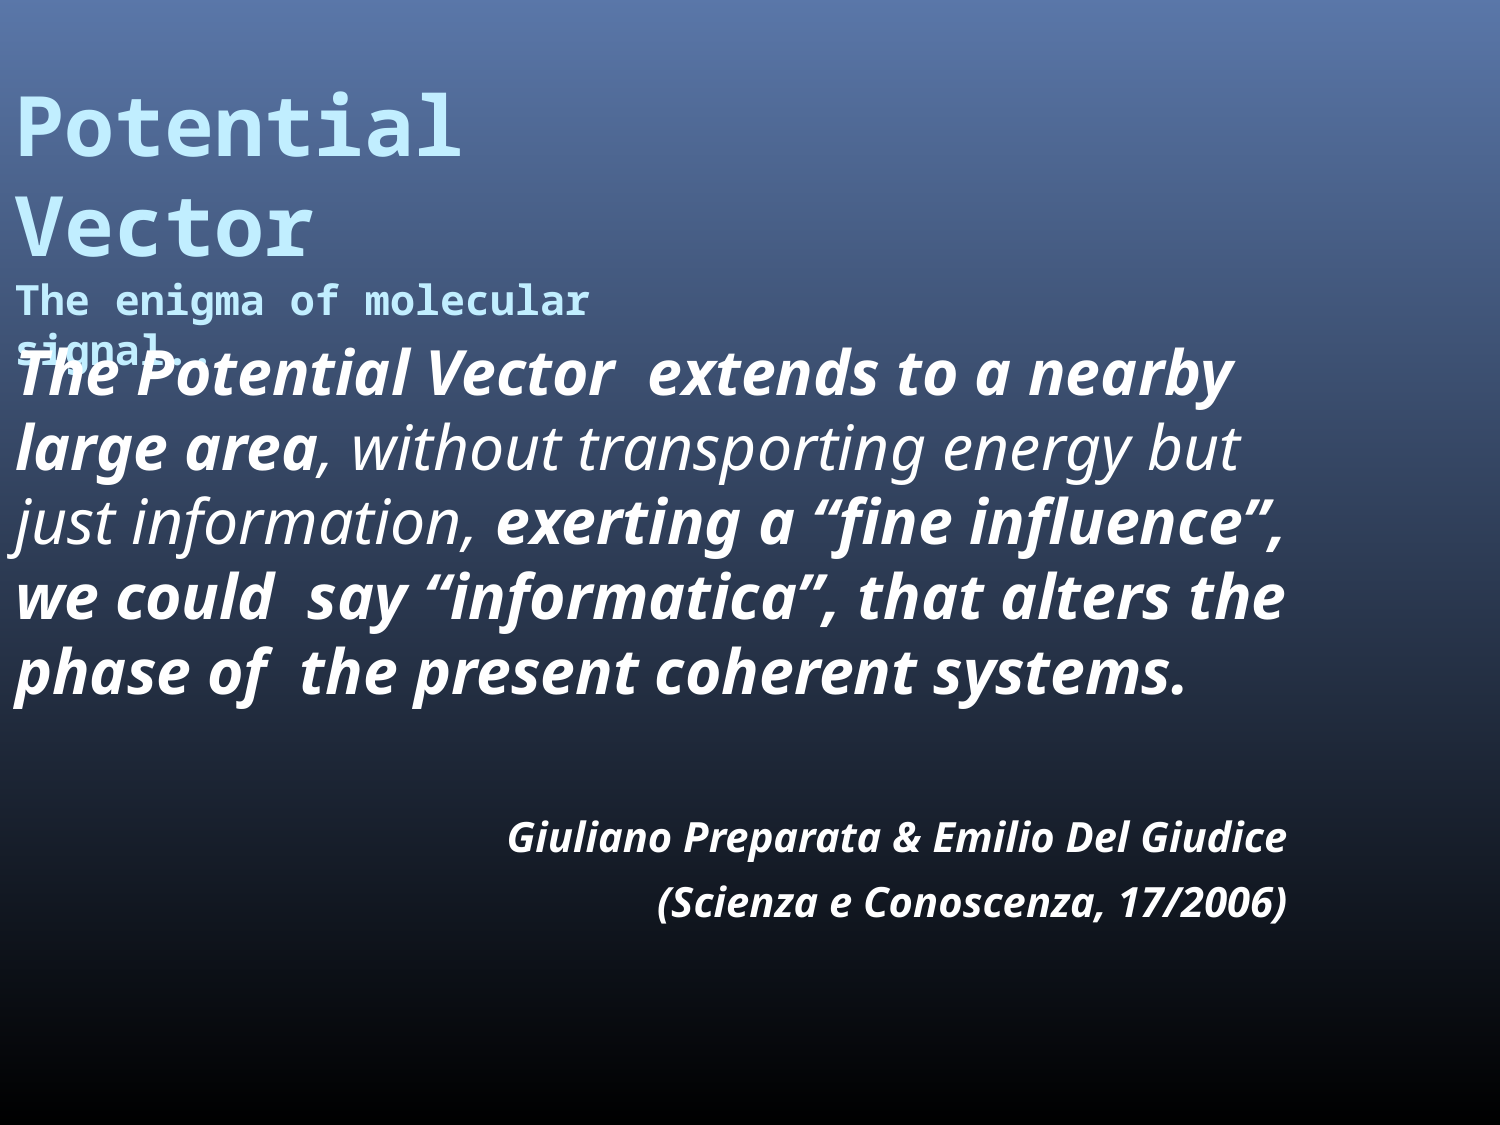

Potential Vector
The enigma of molecular signal..
The Potential Vector extends to a nearby large area, without transporting energy but just information, exerting a “fine influence”, we could say “informatica”, that alters the phase of the present coherent systems.
Giuliano Preparata & Emilio Del Giudice
(Scienza e Conoscenza, 17/2006)